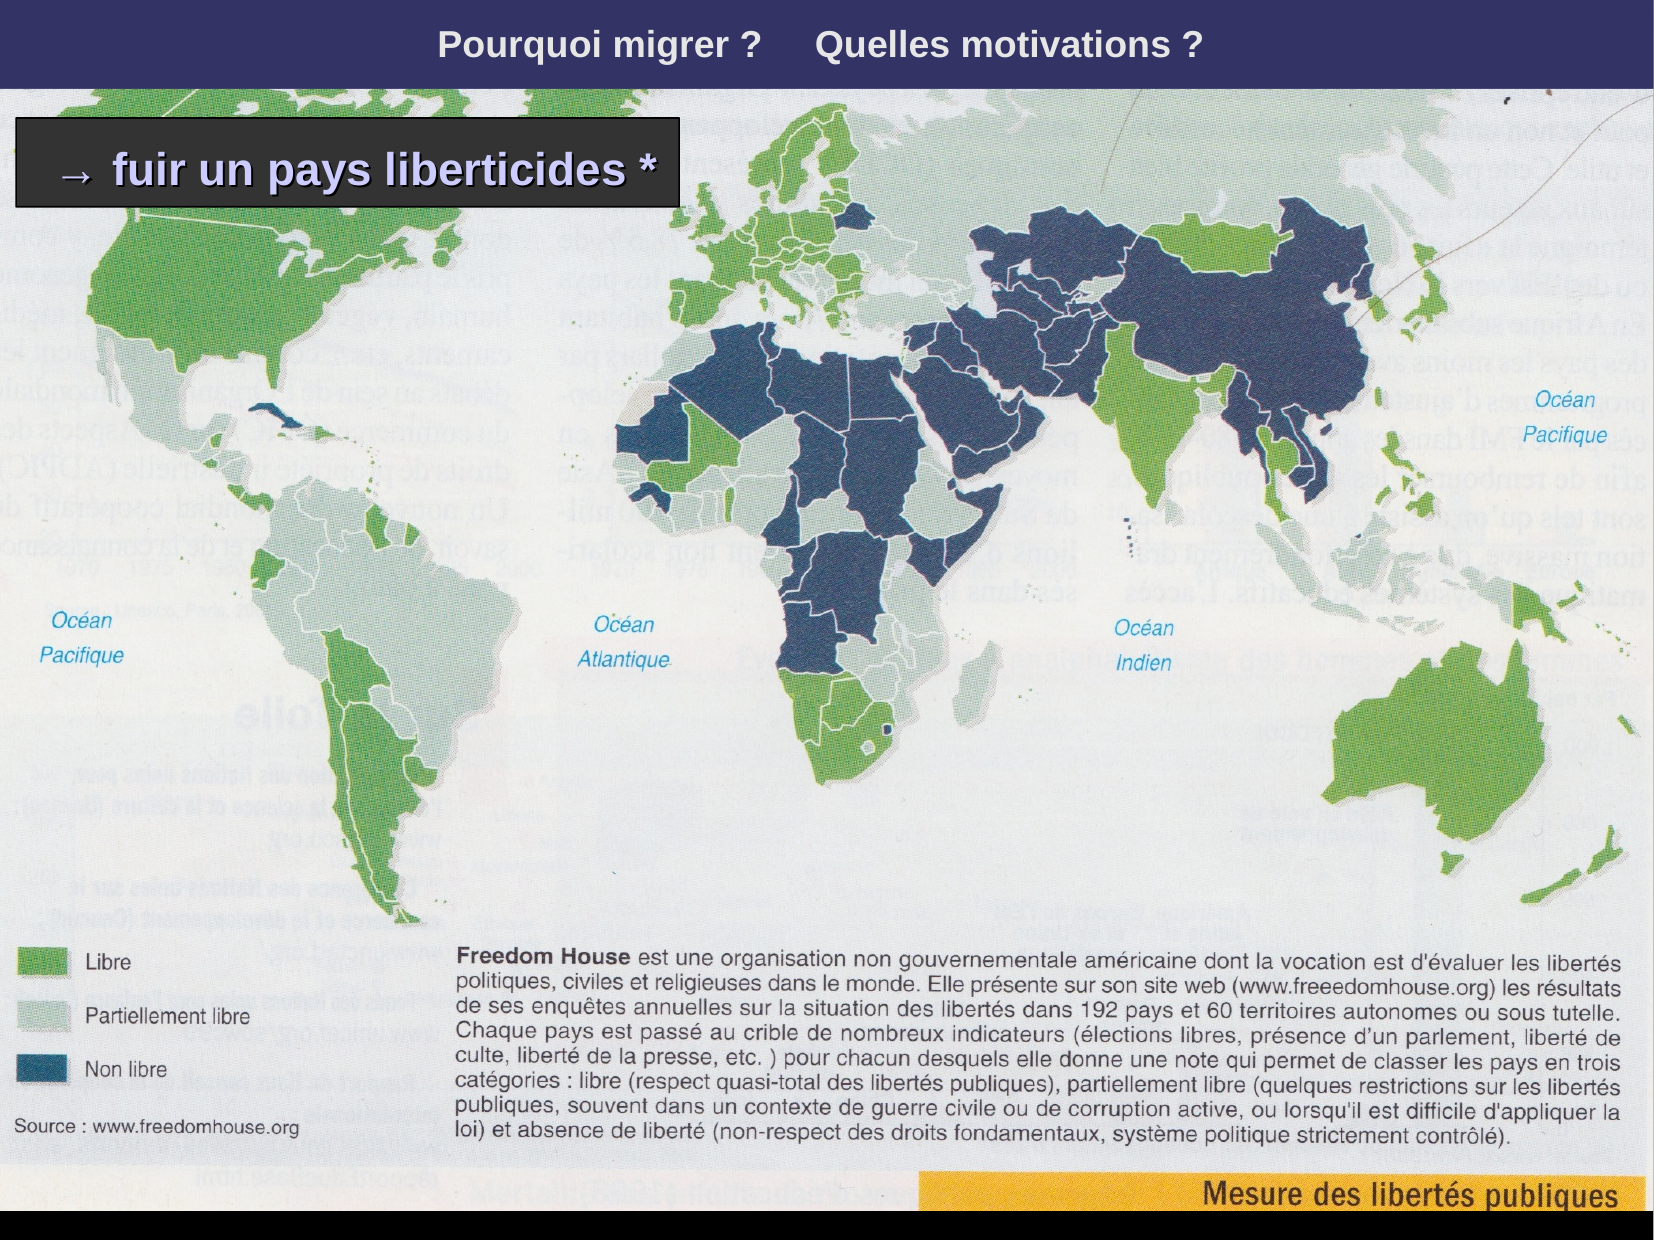

Pourquoi migrer ? Quelles motivations ?
Pourquoi migrer ? Quelles motivations ?
#
→ fuir un pays liberticides *